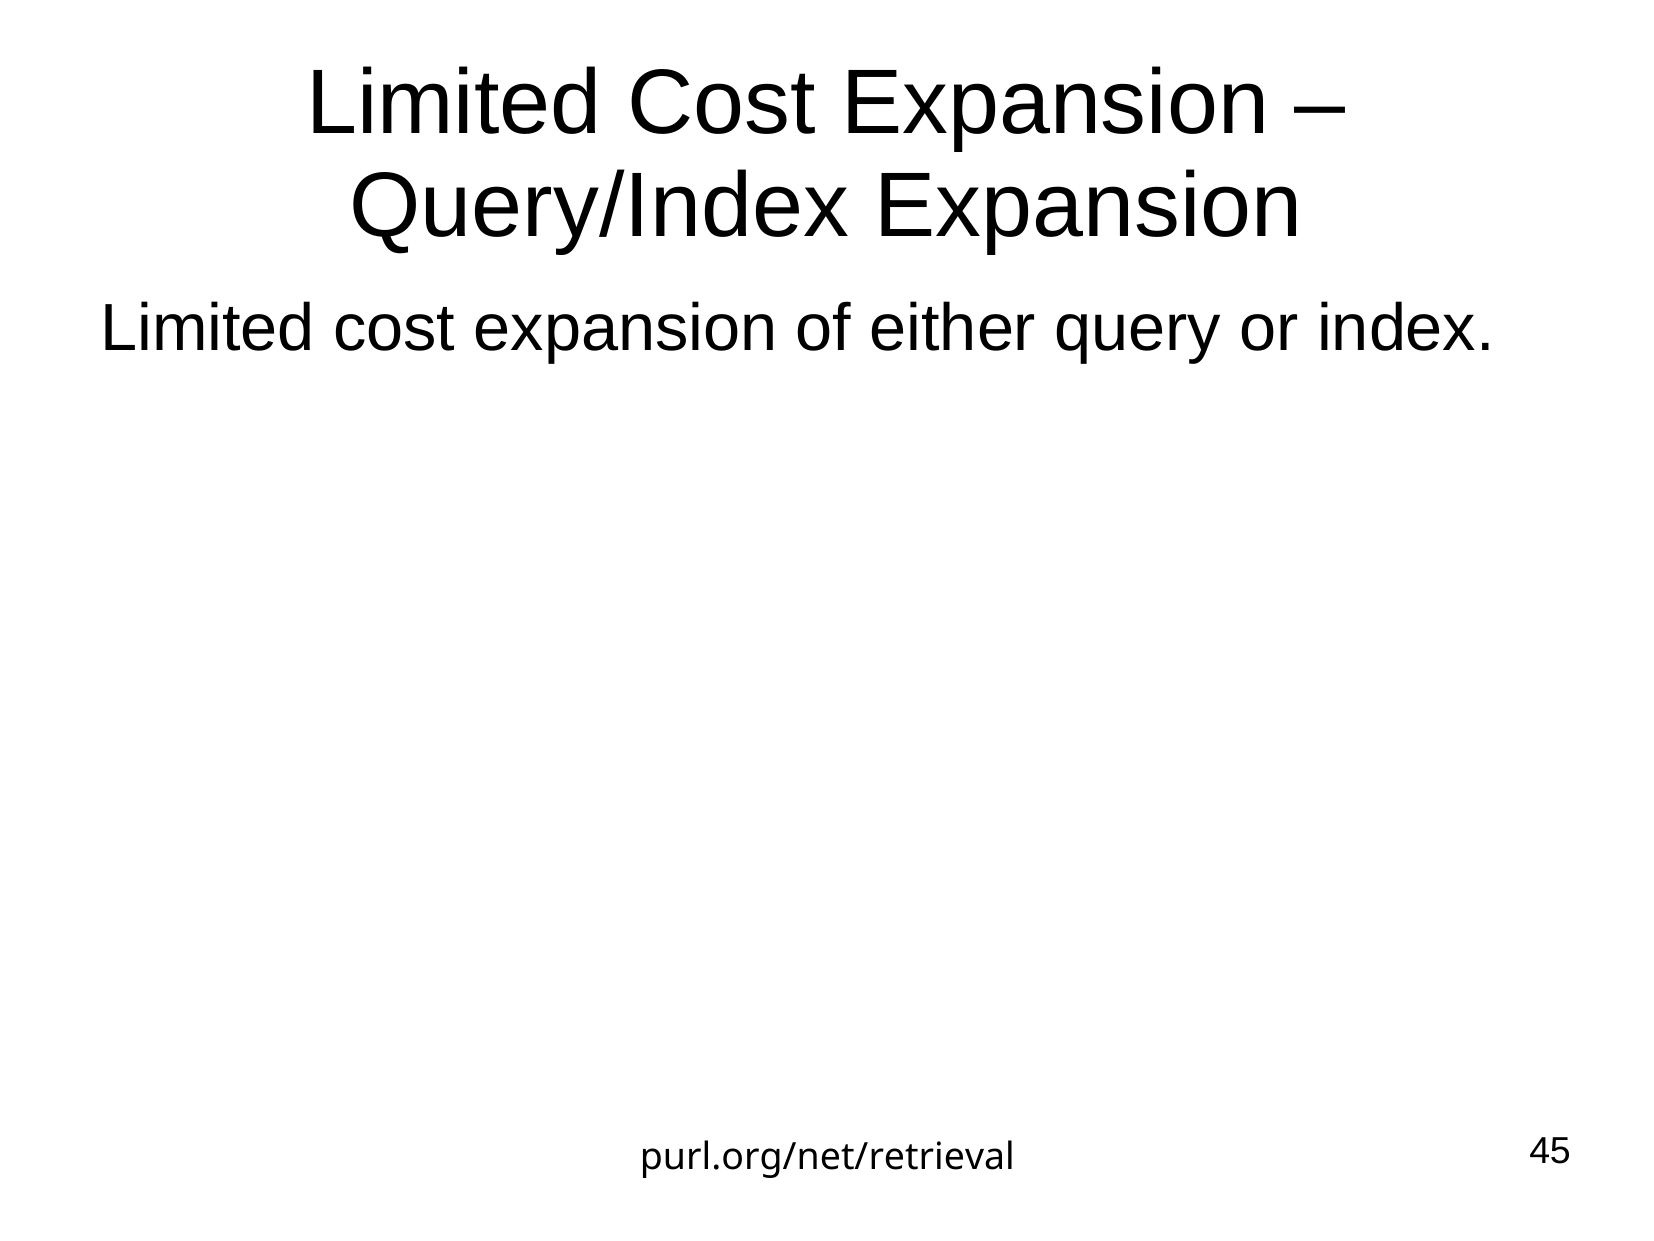

# Limited Cost Expansion – Query/Index Expansion
Limited cost expansion of either query or index.
purl.org/net/retrieval
45